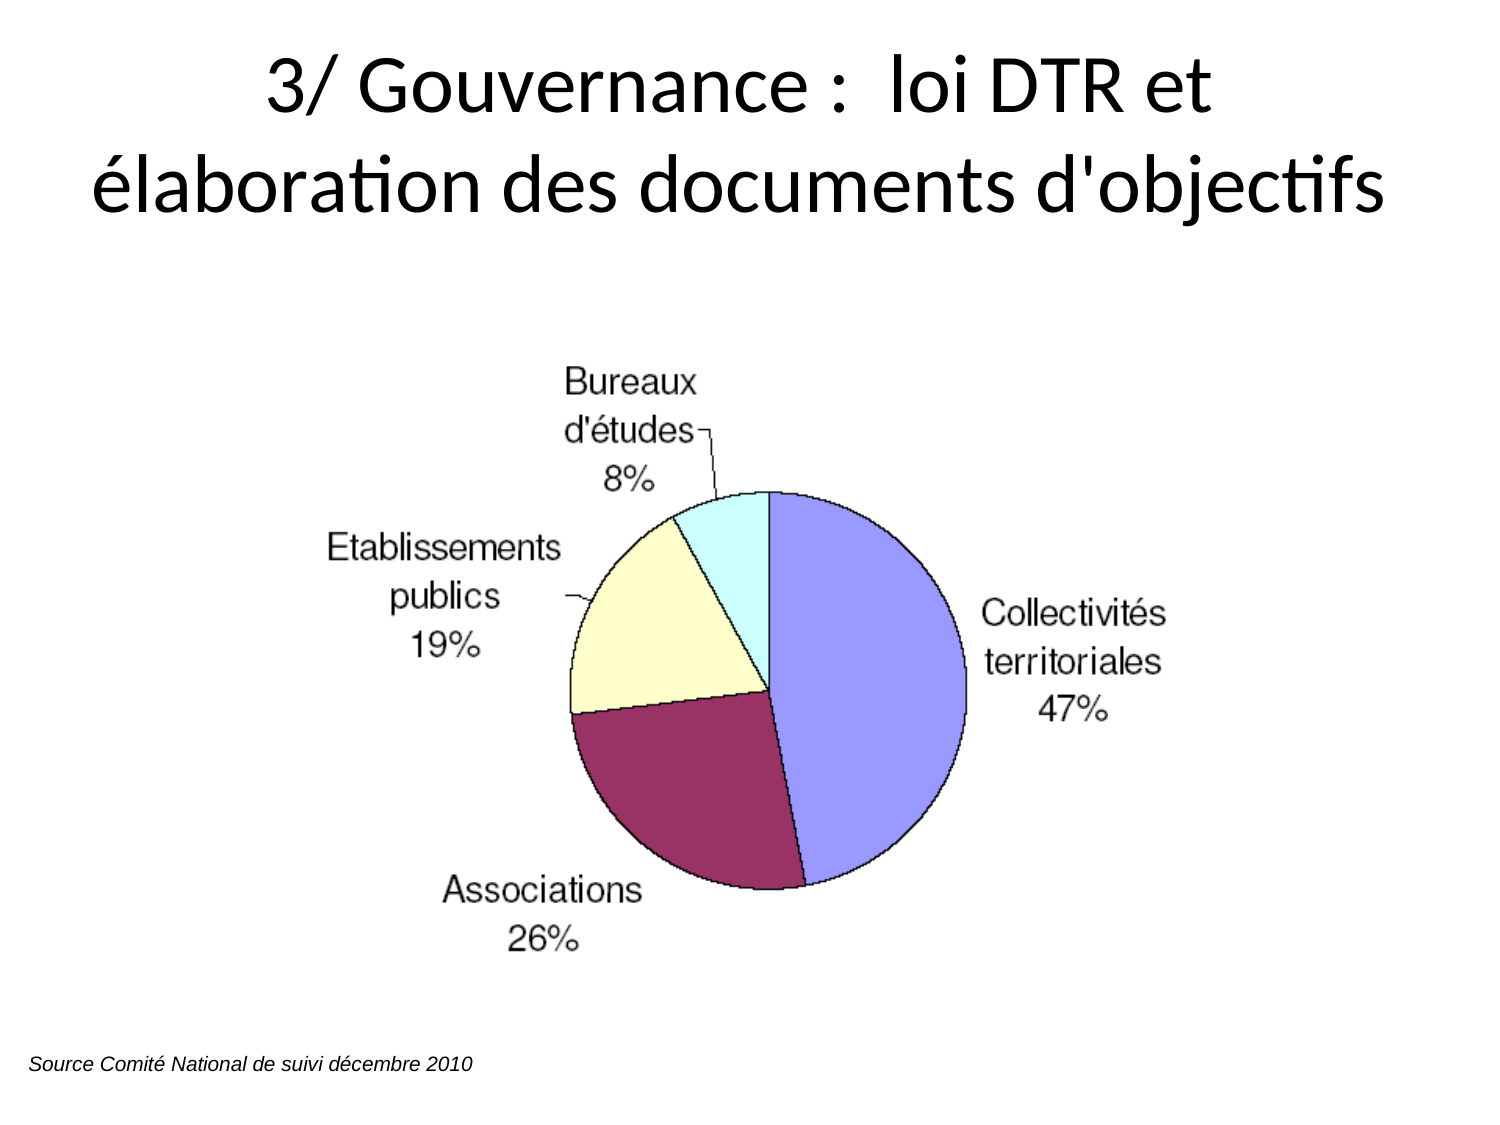

# 3/ Gouvernance : loi DTR et élaboration des documents d'objectifs
Source Comité National de suivi décembre 2010